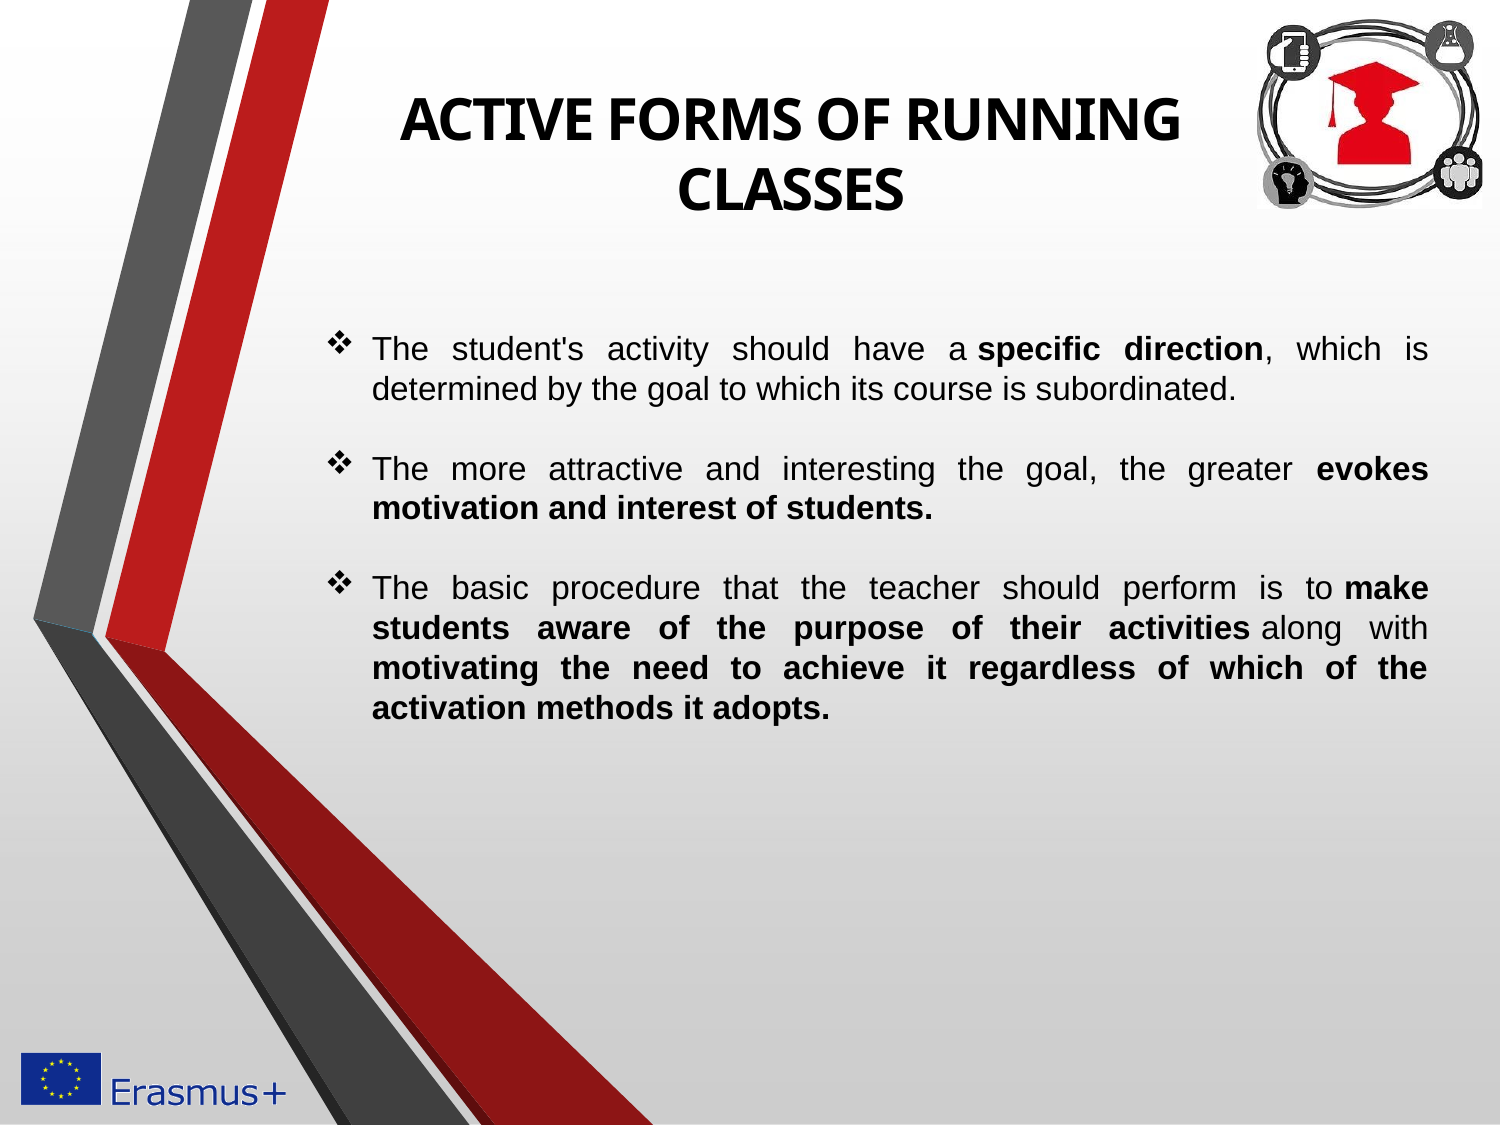

ACTIVE FORMS OF RUNNING CLASSES
# The student's activity should have a specific direction, which is determined by the goal to which its course is subordinated.
The more attractive and interesting the goal, the greater evokes motivation and interest of students.
The basic procedure that the teacher should perform is to make students aware of the purpose of their activities along with motivating the need to achieve it regardless of which of the activation methods it adopts.